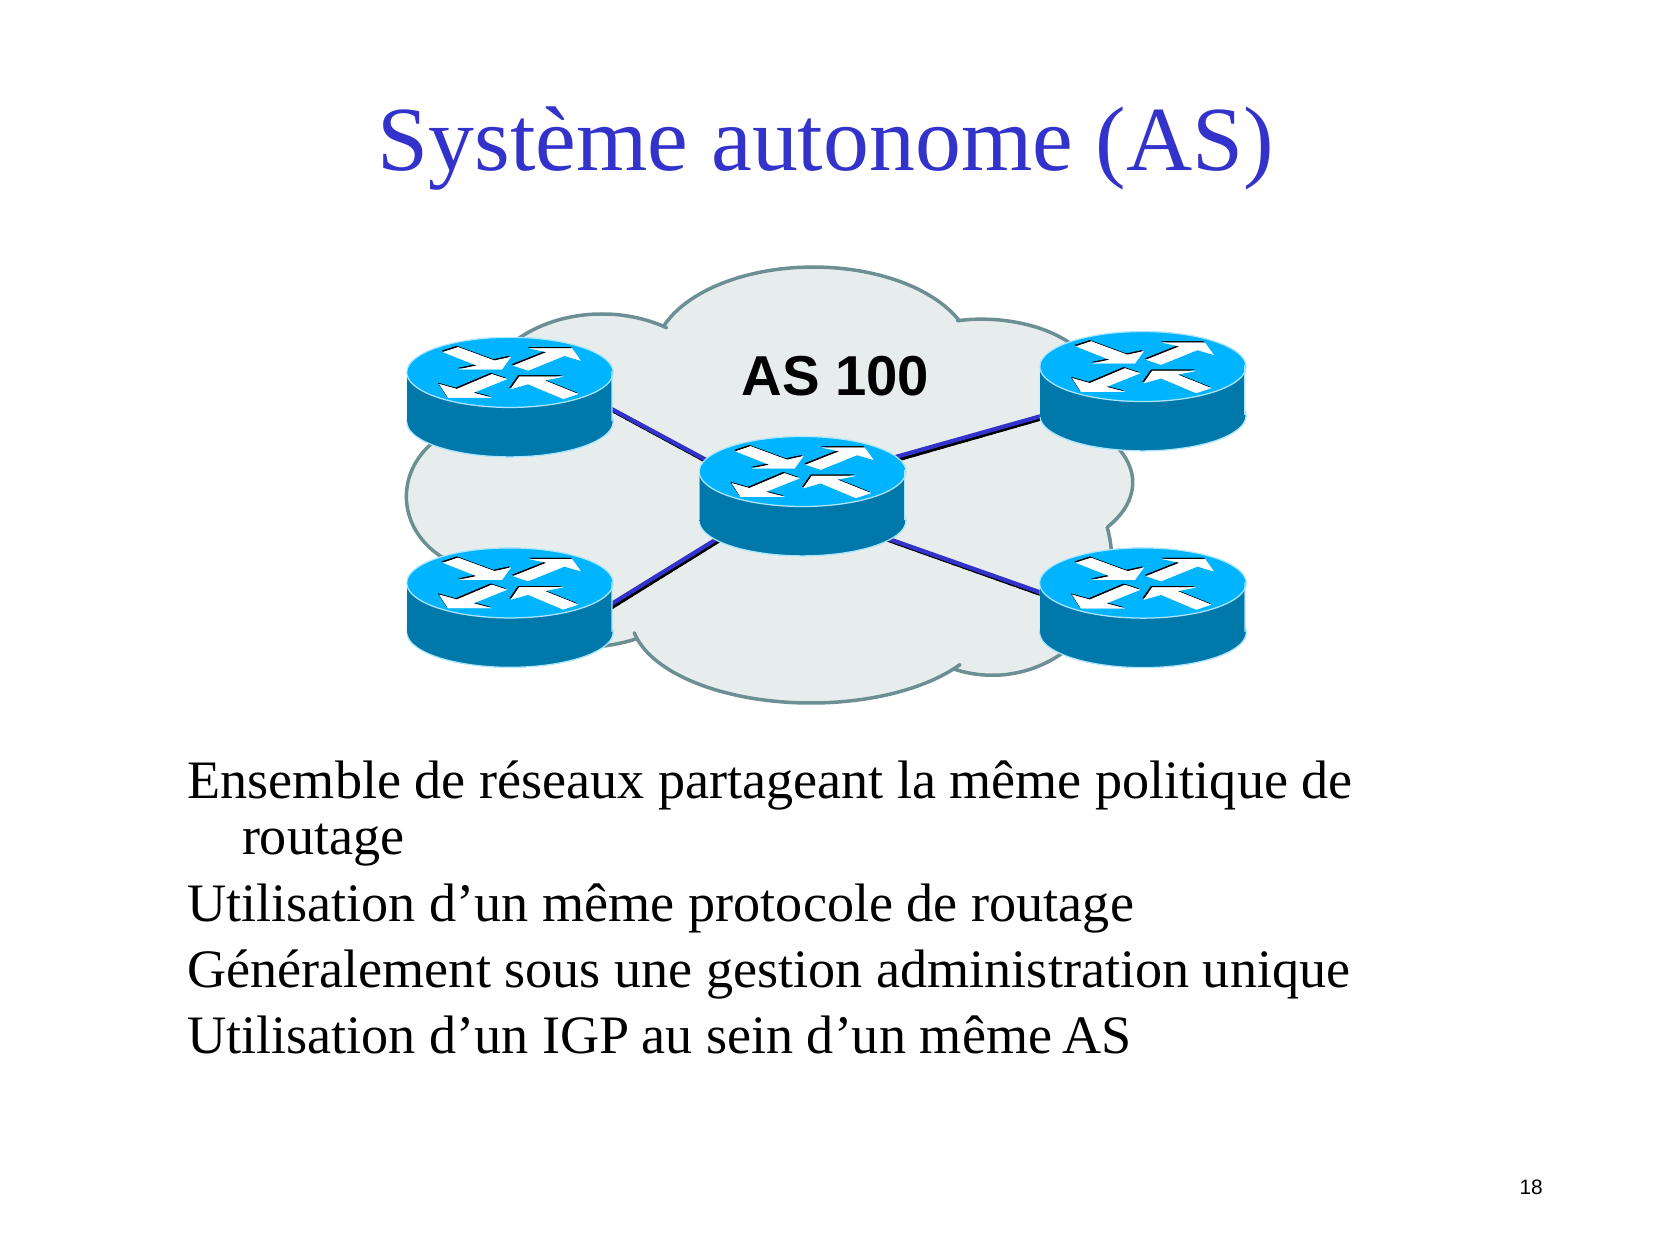

# Système autonome (AS)‏
AS 100
Ensemble de réseaux partageant la même politique de
routage
Utilisation d’un même protocole de routage
Généralement sous une gestion administration unique
Utilisation d’un IGP au sein d’un même AS